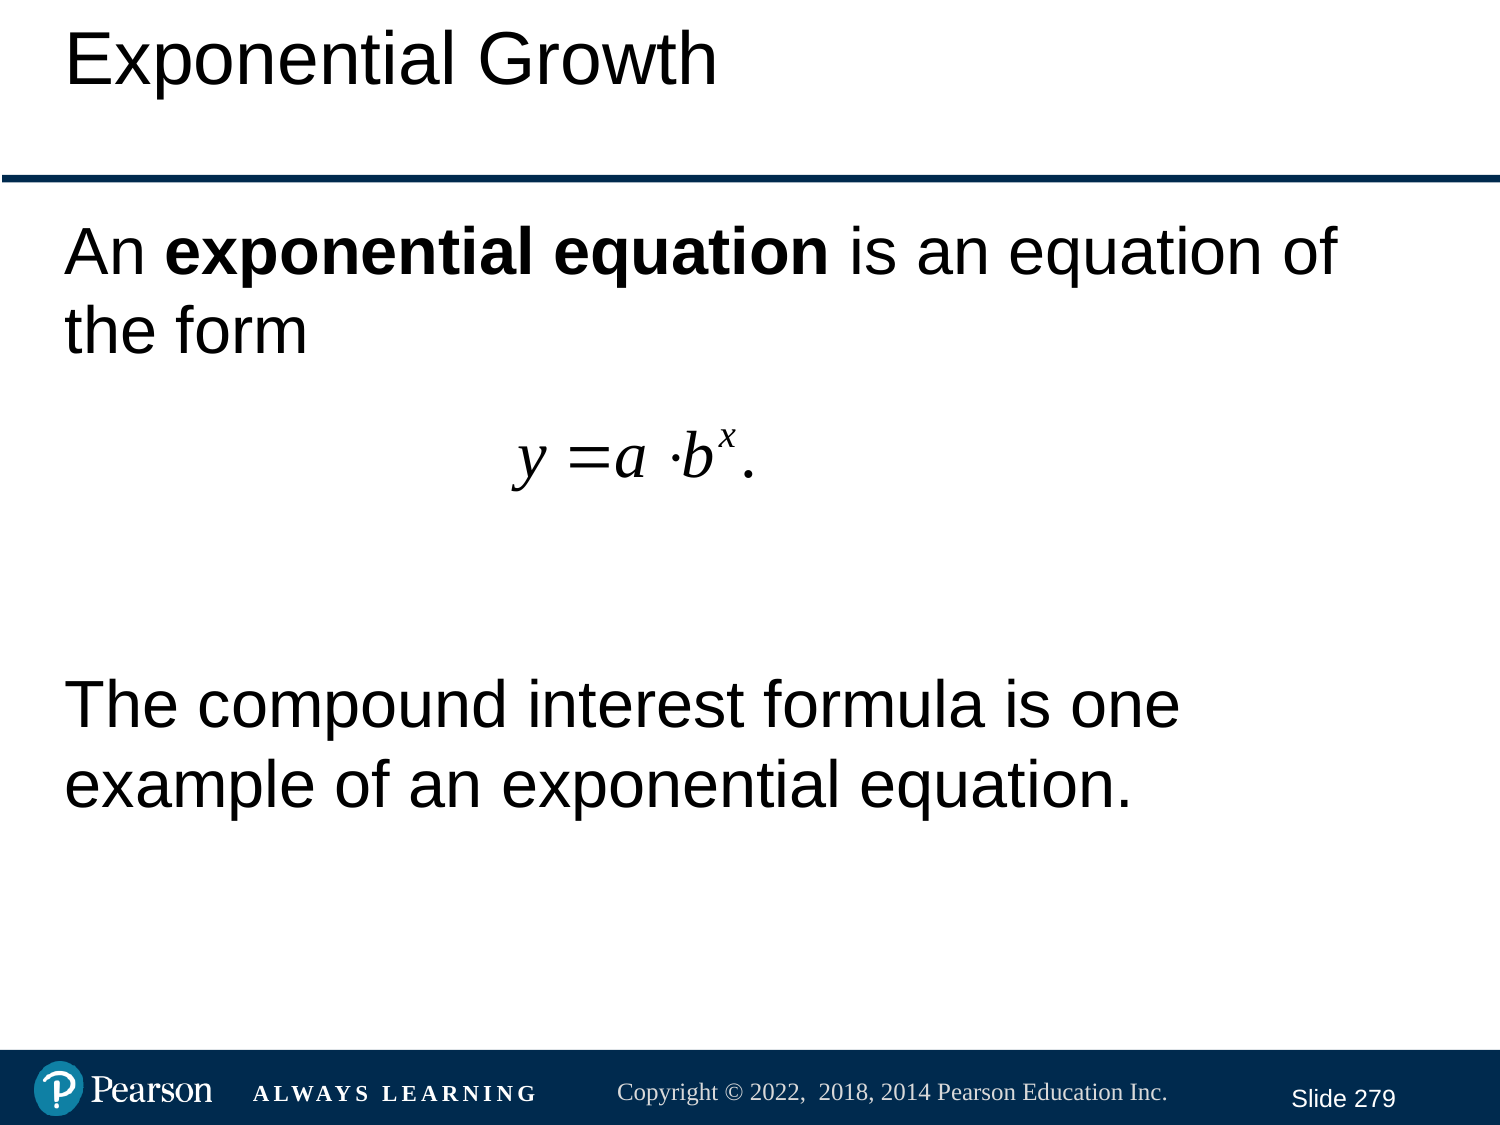

# Exponential Growth
An exponential equation is an equation of the form
The compound interest formula is one example of an exponential equation.